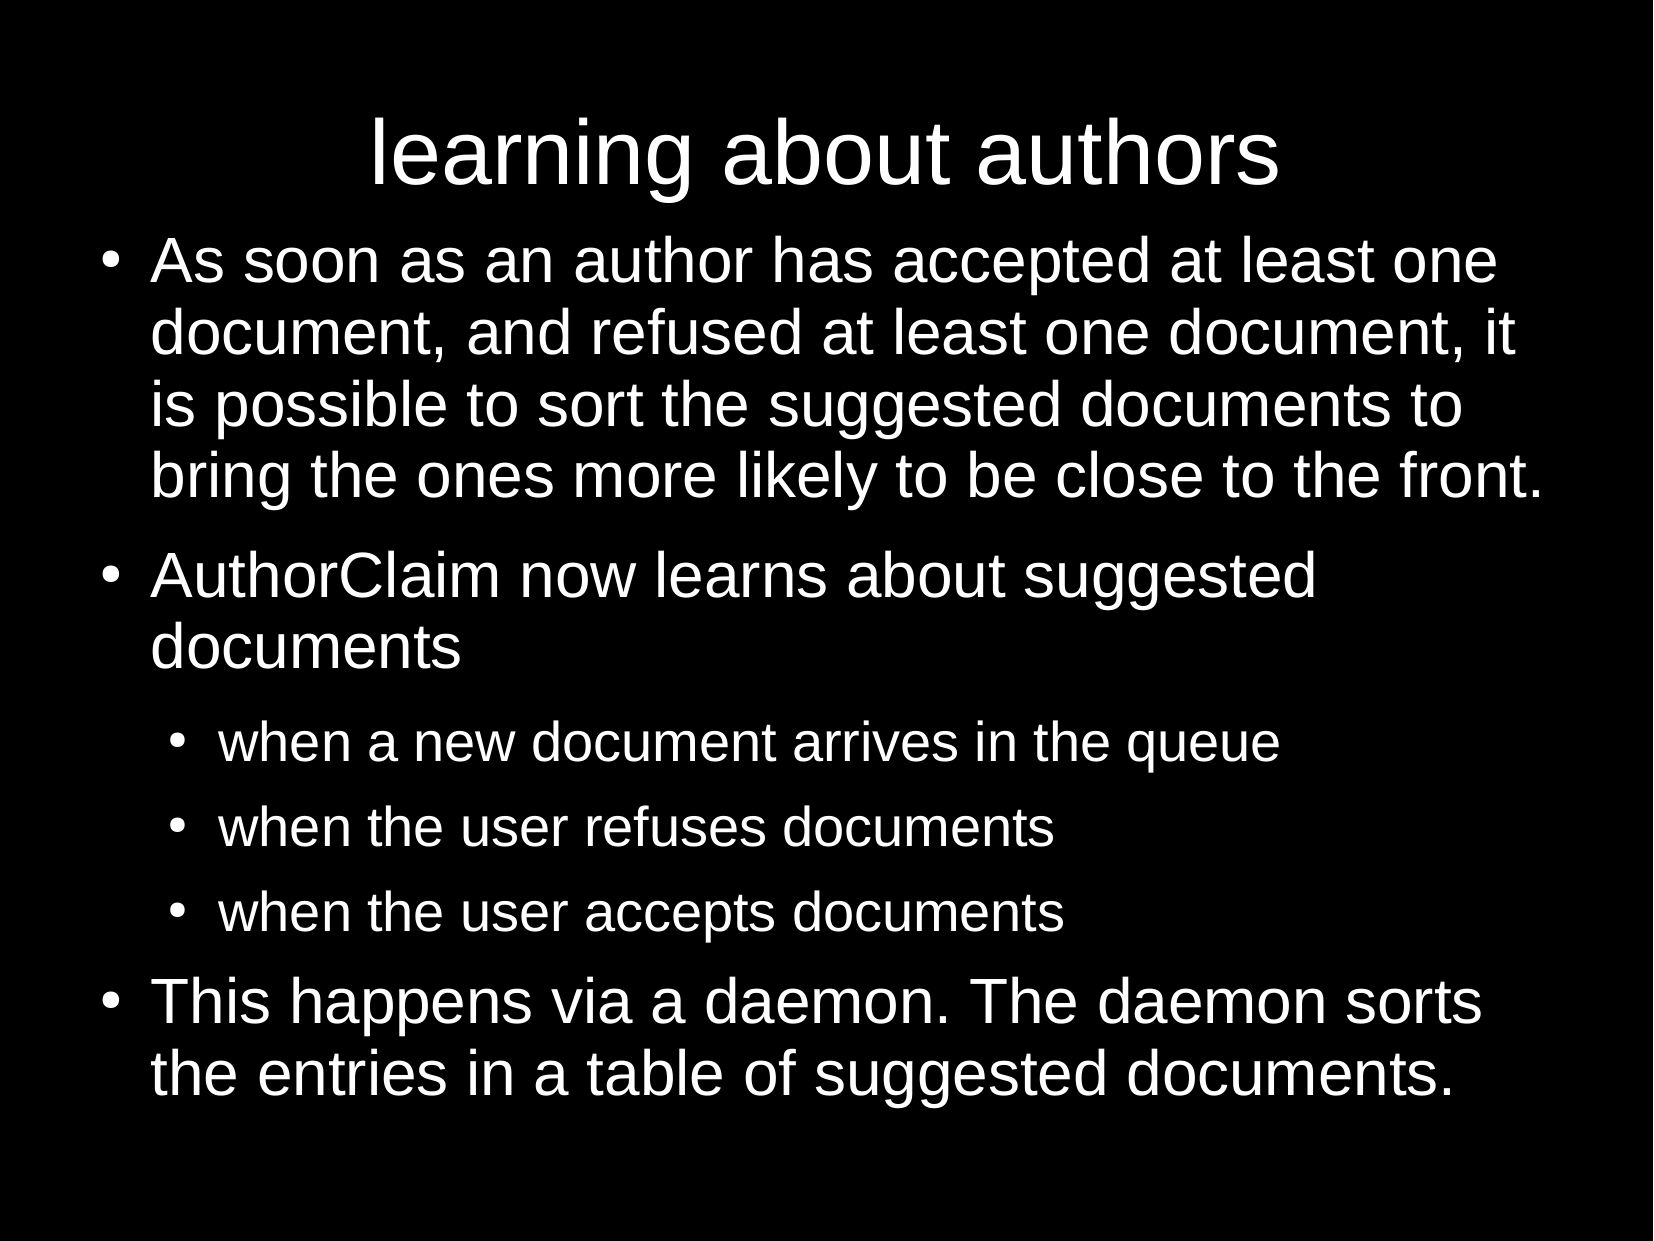

# learning about authors
As soon as an author has accepted at least one document, and refused at least one document, it is possible to sort the suggested documents to bring the ones more likely to be close to the front.
AuthorClaim now learns about suggested documents
when a new document arrives in the queue
when the user refuses documents
when the user accepts documents
This happens via a daemon. The daemon sorts the entries in a table of suggested documents.